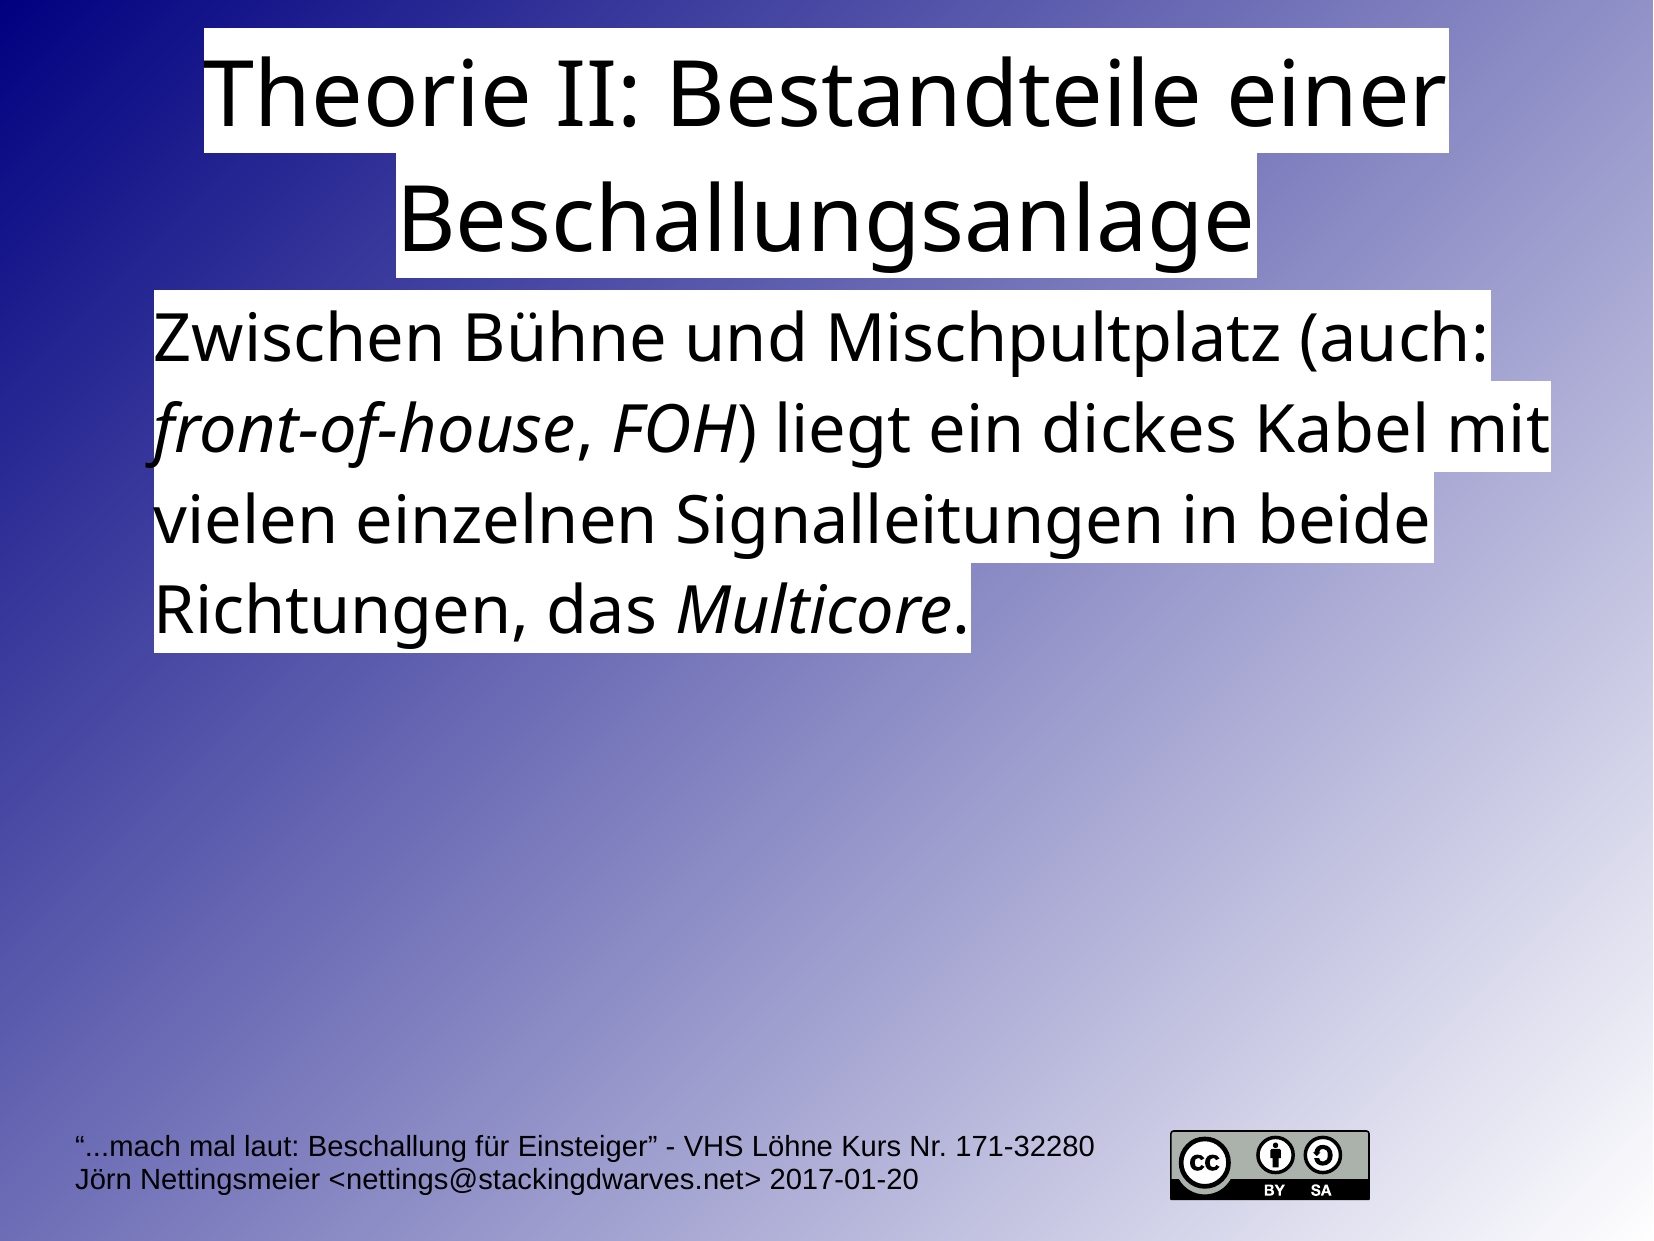

# Theorie II: Bestandteile einer Beschallungsanlage
Zwischen Bühne und Mischpultplatz (auch: front-of-house, FOH) liegt ein dickes Kabel mit vielen einzelnen Signalleitungen in beide Richtungen, das Multicore.